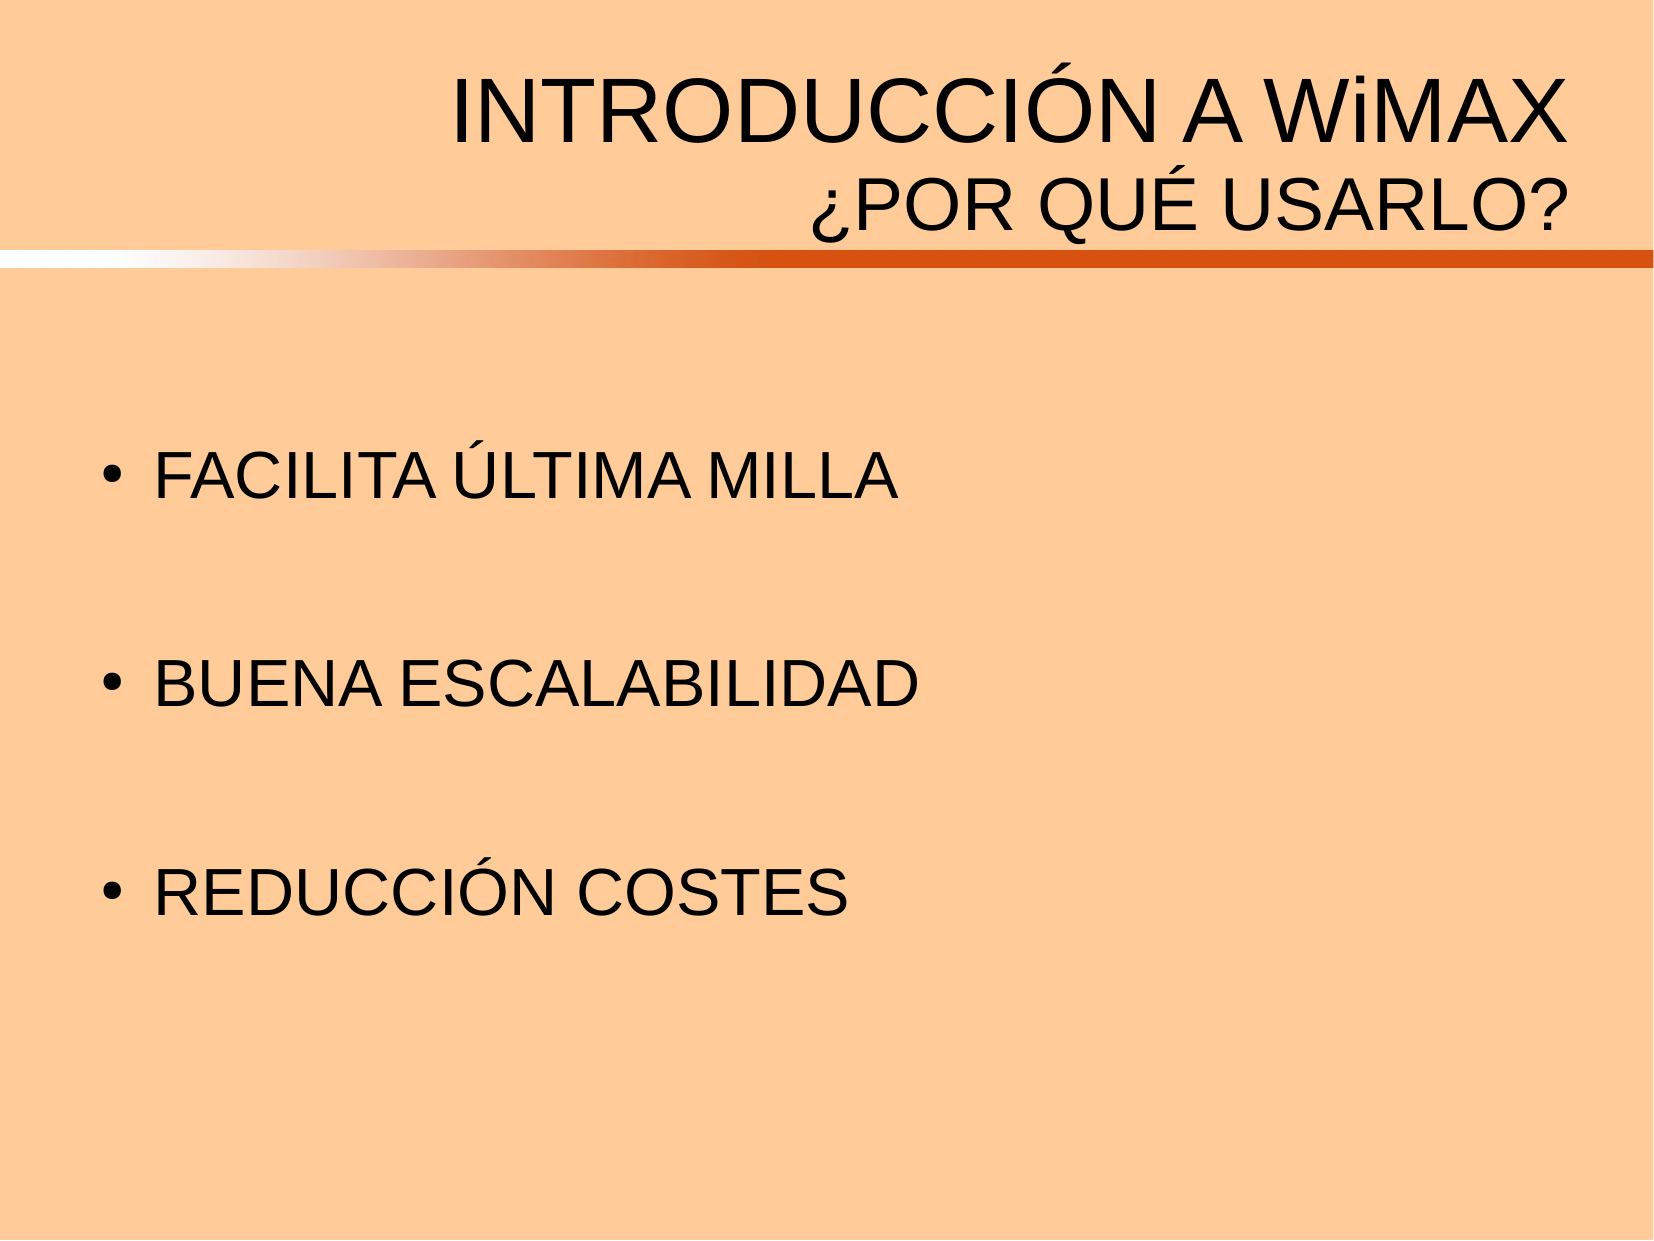

# INTRODUCCIÓN A WiMAX ¿POR QUÉ USARLO?
FACILITA ÚLTIMA MILLA
BUENA ESCALABILIDAD
REDUCCIÓN COSTES